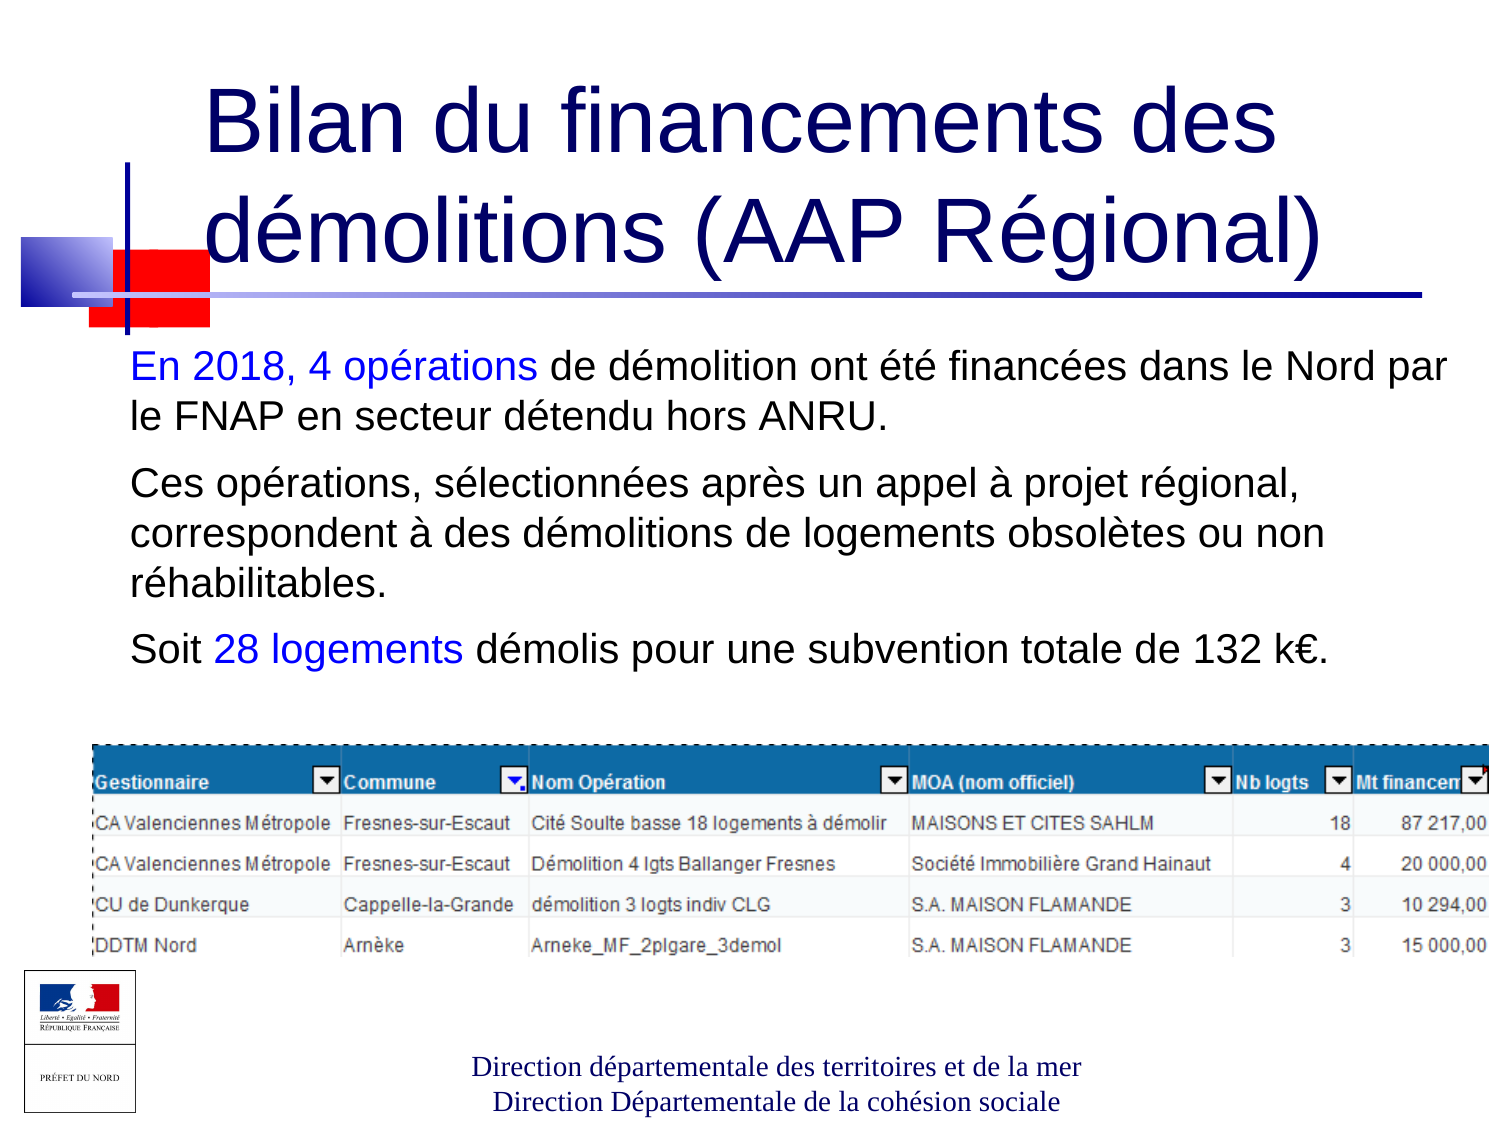

# Bilan du financements des démolitions (AAP Régional)
En 2018, 4 opérations de démolition ont été financées dans le Nord par le FNAP en secteur détendu hors ANRU.
Ces opérations, sélectionnées après un appel à projet régional, correspondent à des démolitions de logements obsolètes ou non réhabilitables.
Soit 28 logements démolis pour une subvention totale de 132 k€.